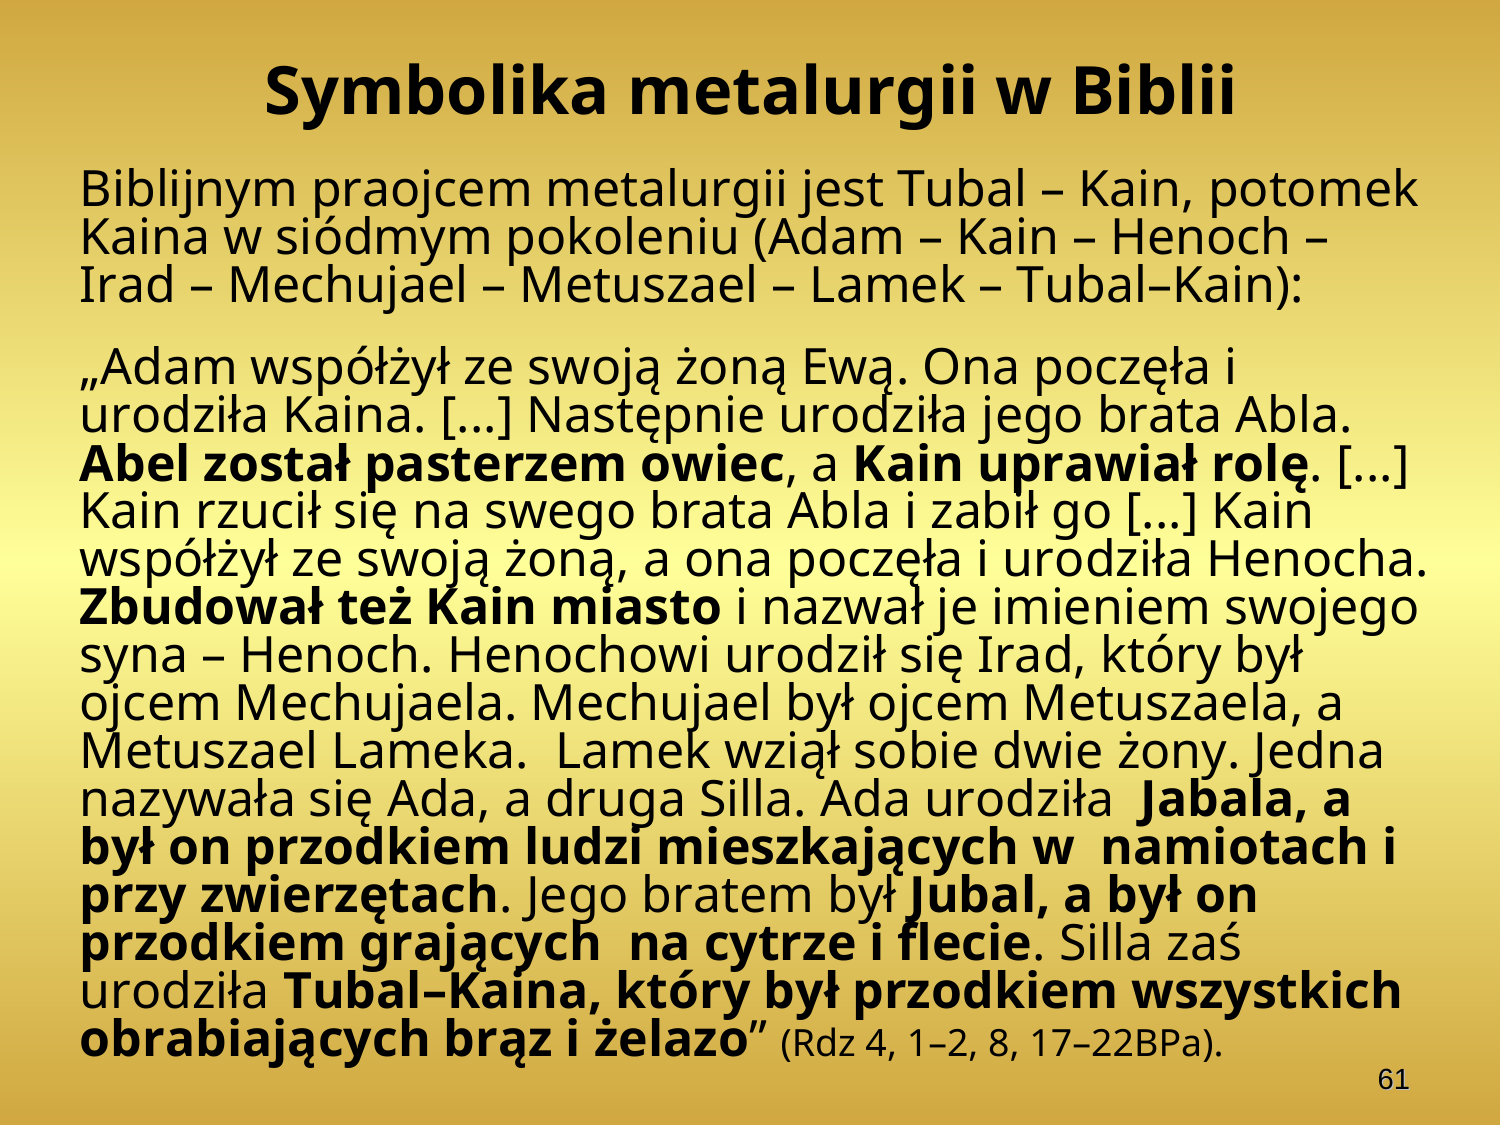

Symbolika metalurgii w Biblii
# Biblijnym praojcem metalurgii jest Tubal – Kain, potomek Kaina w siódmym pokoleniu (Adam – Kain – Henoch – Irad – Mechujael – Metuszael – Lamek – Tubal–Kain):
„Adam współżył ze swoją żoną Ewą. Ona poczęła i urodziła Kaina. [...] Następnie urodziła jego brata Abla. Abel został pasterzem owiec, a Kain uprawiał rolę. [...] Kain rzucił się na swego brata Abla i zabił go [...] Kain współżył ze swoją żoną, a ona poczęła i urodziła Henocha. Zbudował też Kain miasto i nazwał je imieniem swojego syna – Henoch. Henochowi urodził się Irad, który był ojcem Mechujaela. Mechujael był ojcem Metuszaela, a Metuszael Lameka. Lamek wziął sobie dwie żony. Jedna nazywała się Ada, a druga Silla. Ada urodziła Jabala, a był on przodkiem ludzi mieszkających w namiotach i przy zwierzętach. Jego bratem był Jubal, a był on przodkiem grających na cytrze i flecie. Silla zaś urodziła Tubal–Kaina, który był przodkiem wszystkich obrabiających brąz i żelazo” (Rdz 4, 1–2, 8, 17–22BPa).